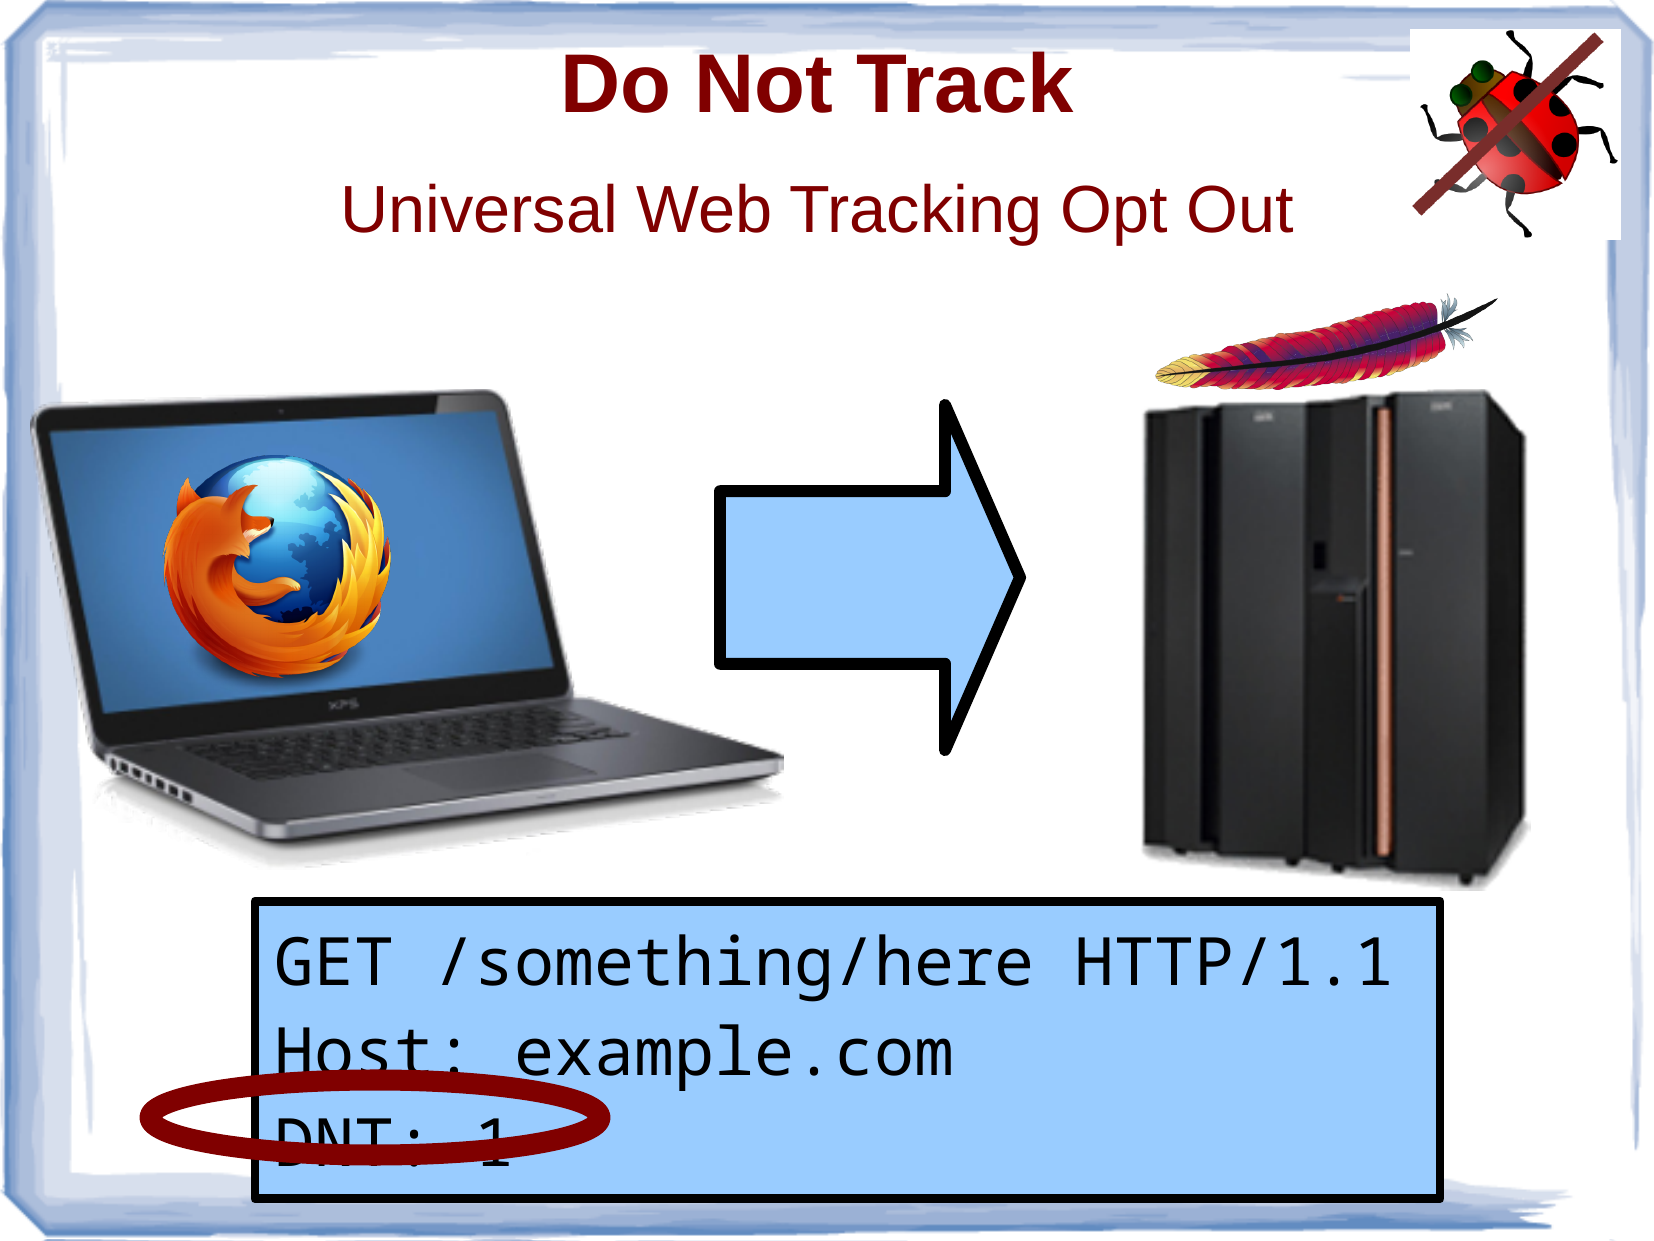

Do Not Track
Universal Web Tracking Opt Out
GET /something/here HTTP/1.1
Host: example.com
DNT: 1